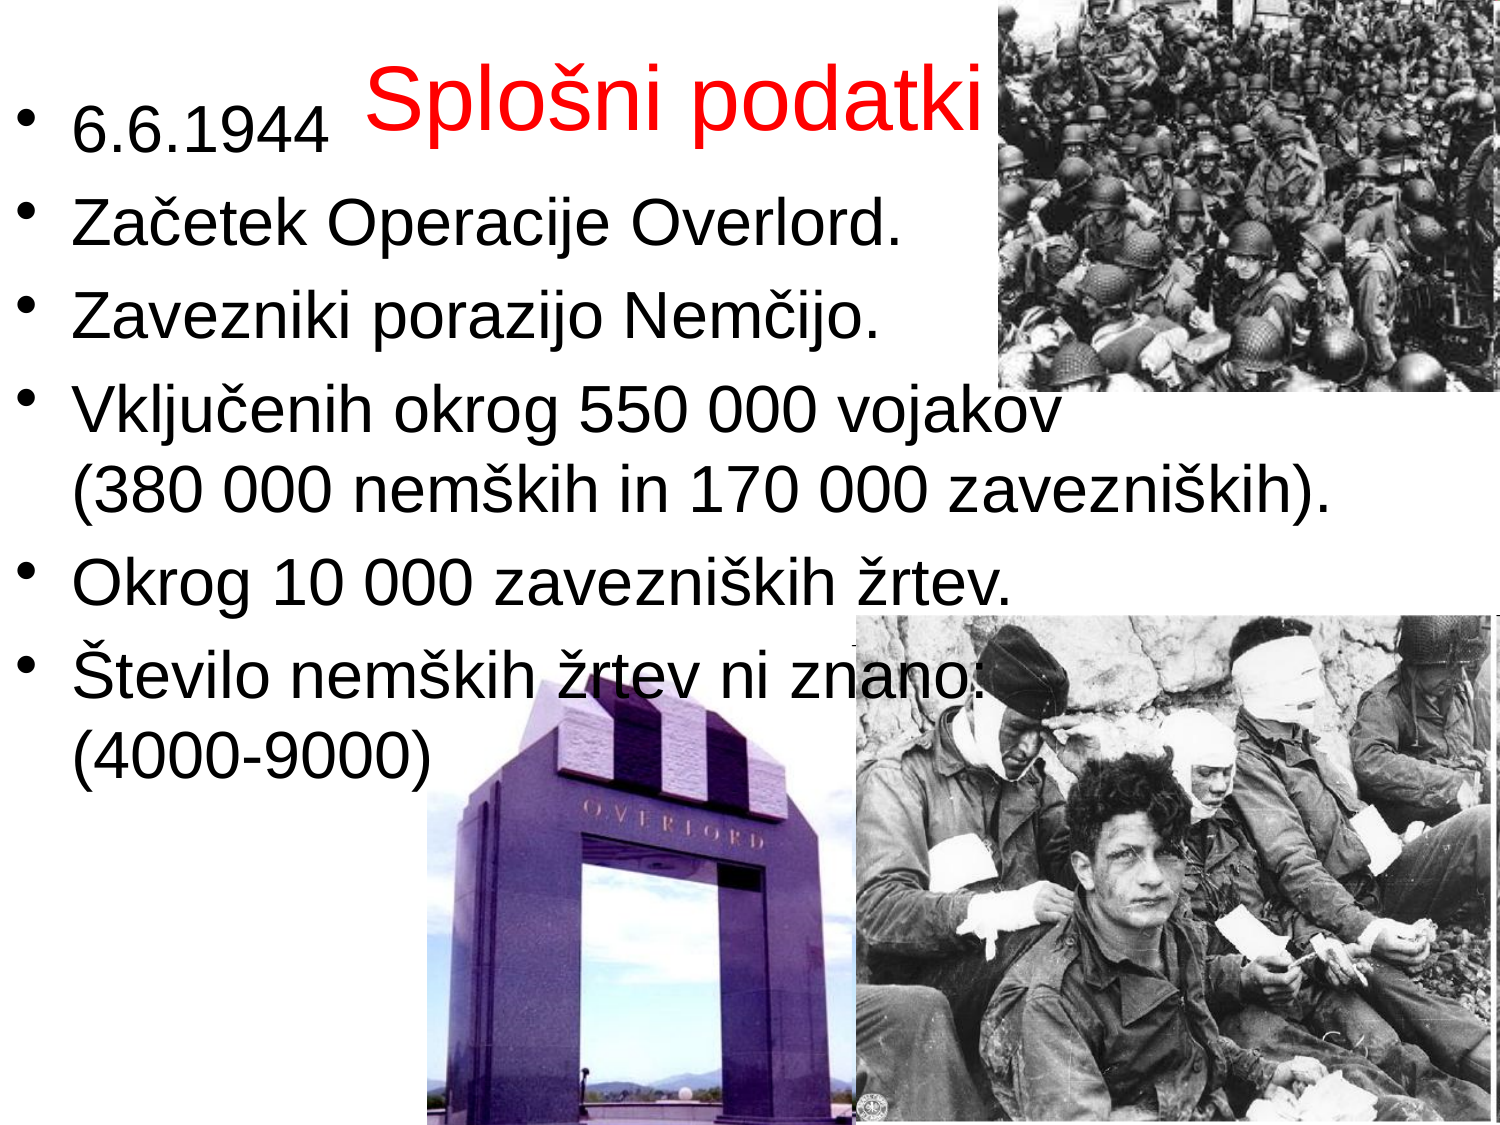

Splošni podatki
# 6.6.1944
Začetek Operacije Overlord.
Zavezniki porazijo Nemčijo.
Vključenih okrog 550 000 vojakov (380 000 nemških in 170 000 zavezniških).
Okrog 10 000 zavezniških žrtev.
Število nemških žrtev ni znano: (4000-9000)